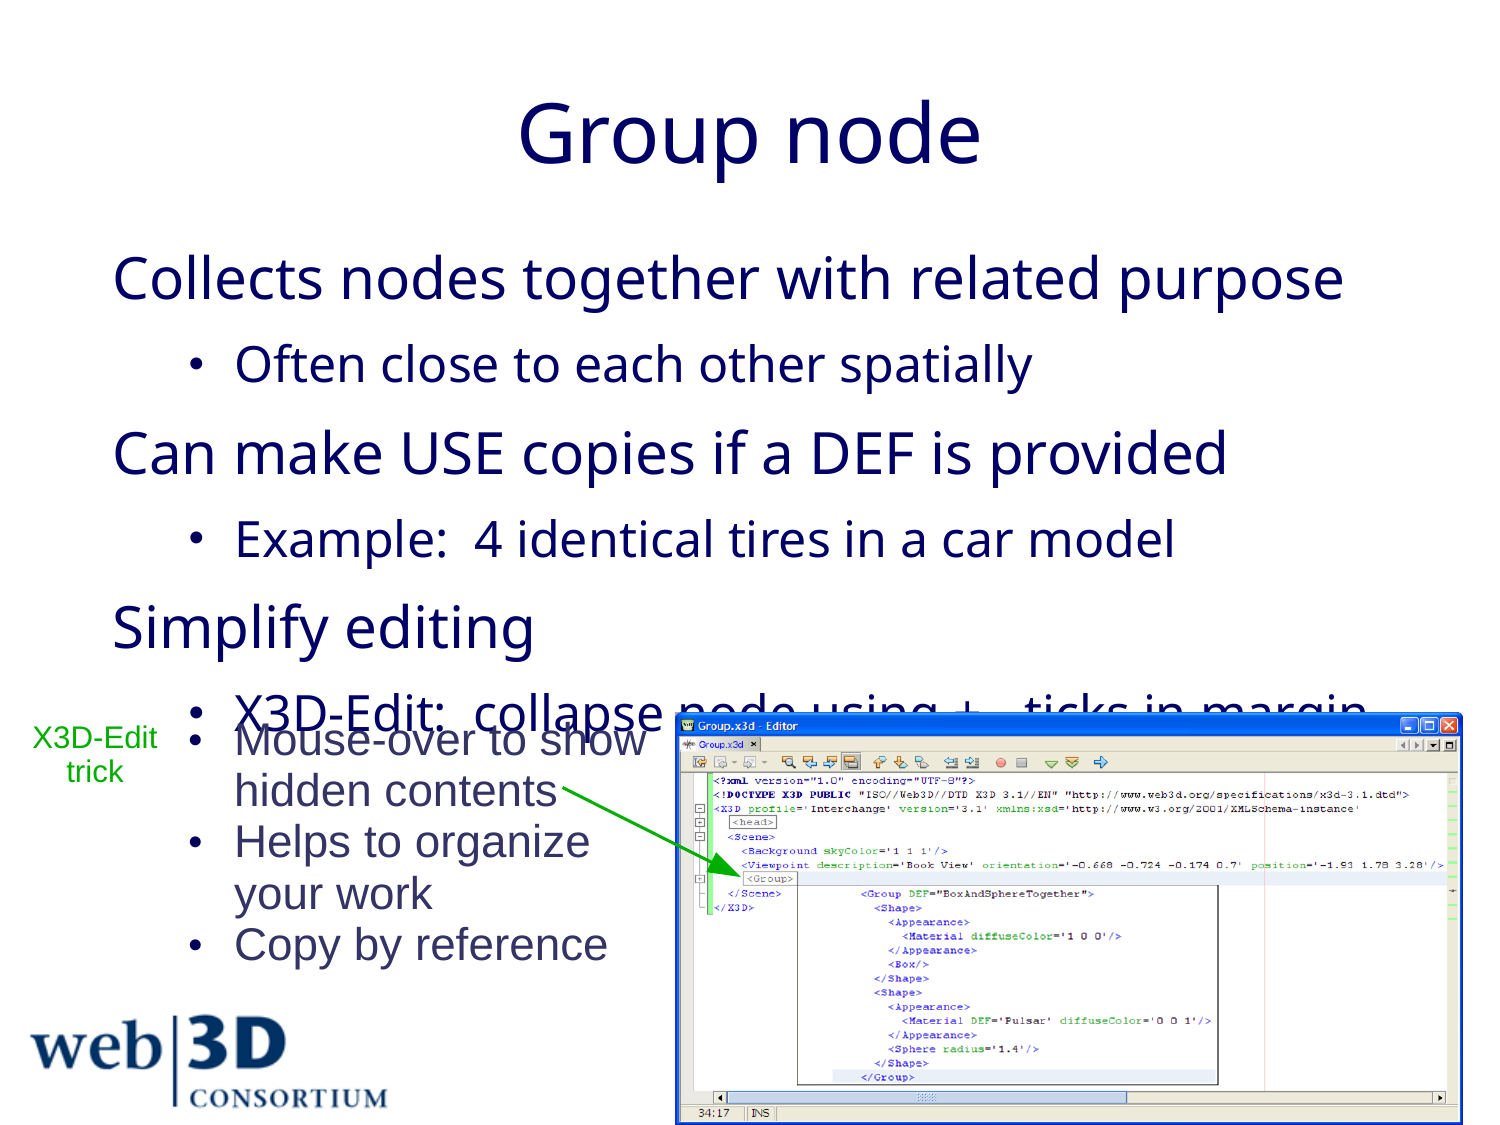

# Group node
Collects nodes together with related purpose
Often close to each other spatially
Can make USE copies if a DEF is provided
Example: 4 identical tires in a car model
Simplify editing
X3D-Edit: collapse node using +,- ticks in margin
Mouse-over to show hidden contents
Helps to organize your work
Copy by reference
X3D-Edit
trick